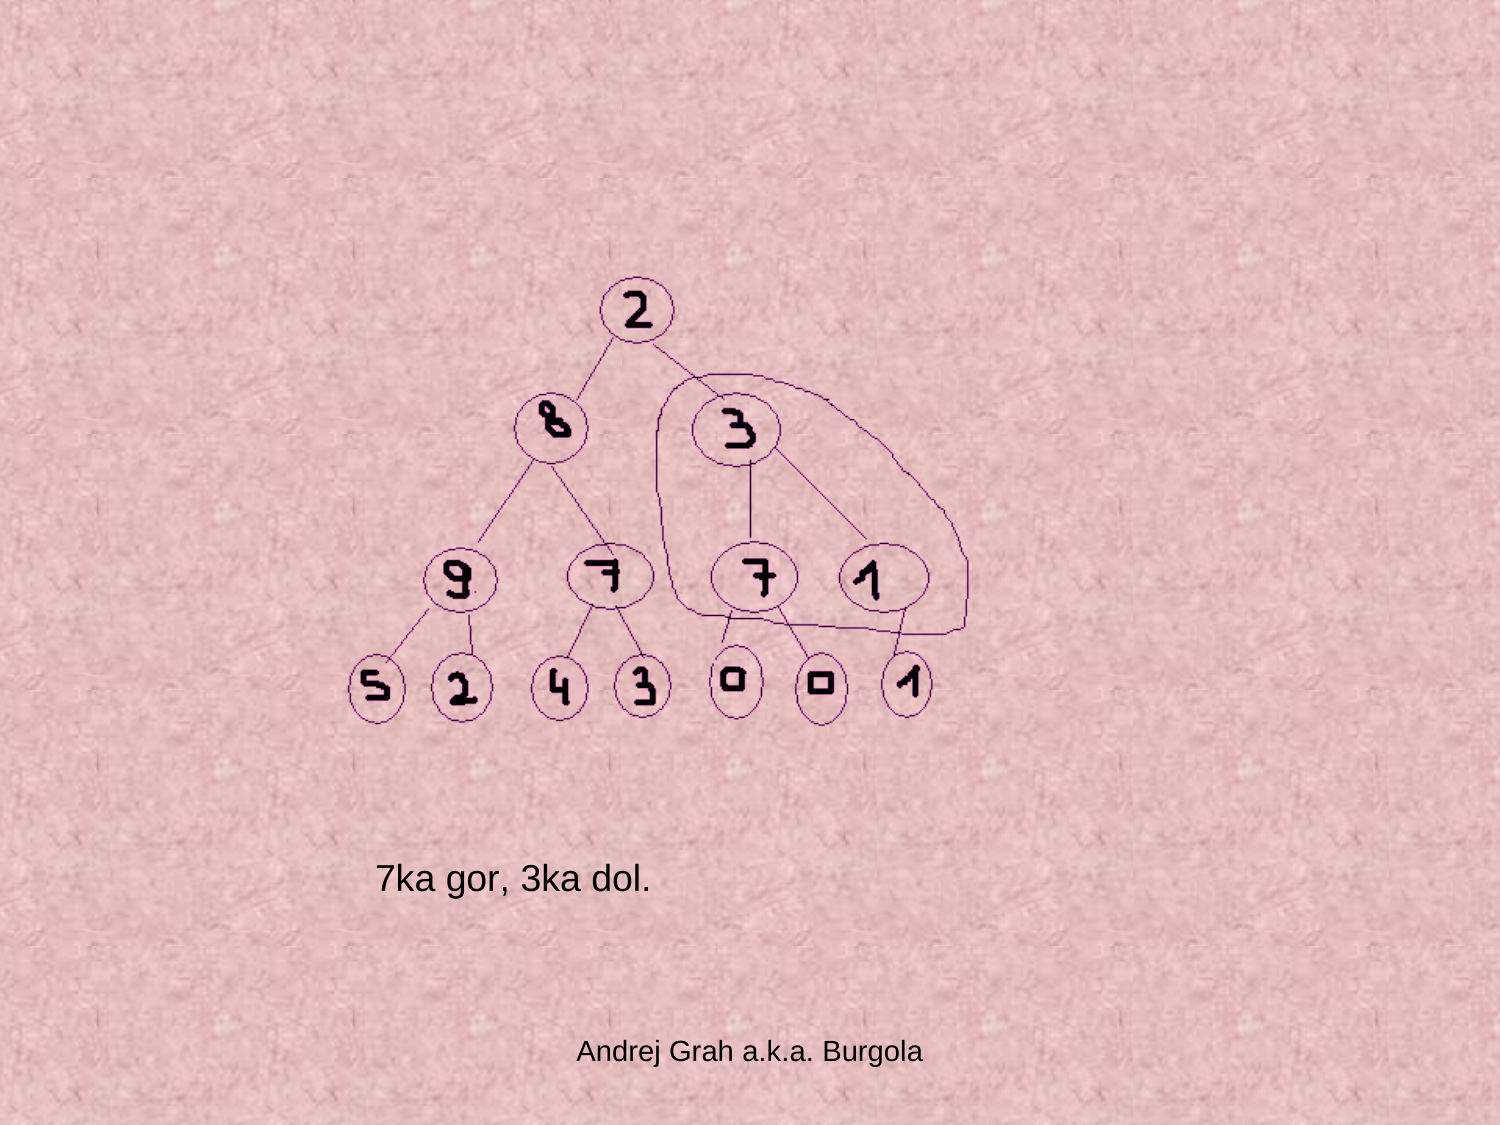

7ka gor, 3ka dol.
Andrej Grah a.k.a. Burgola